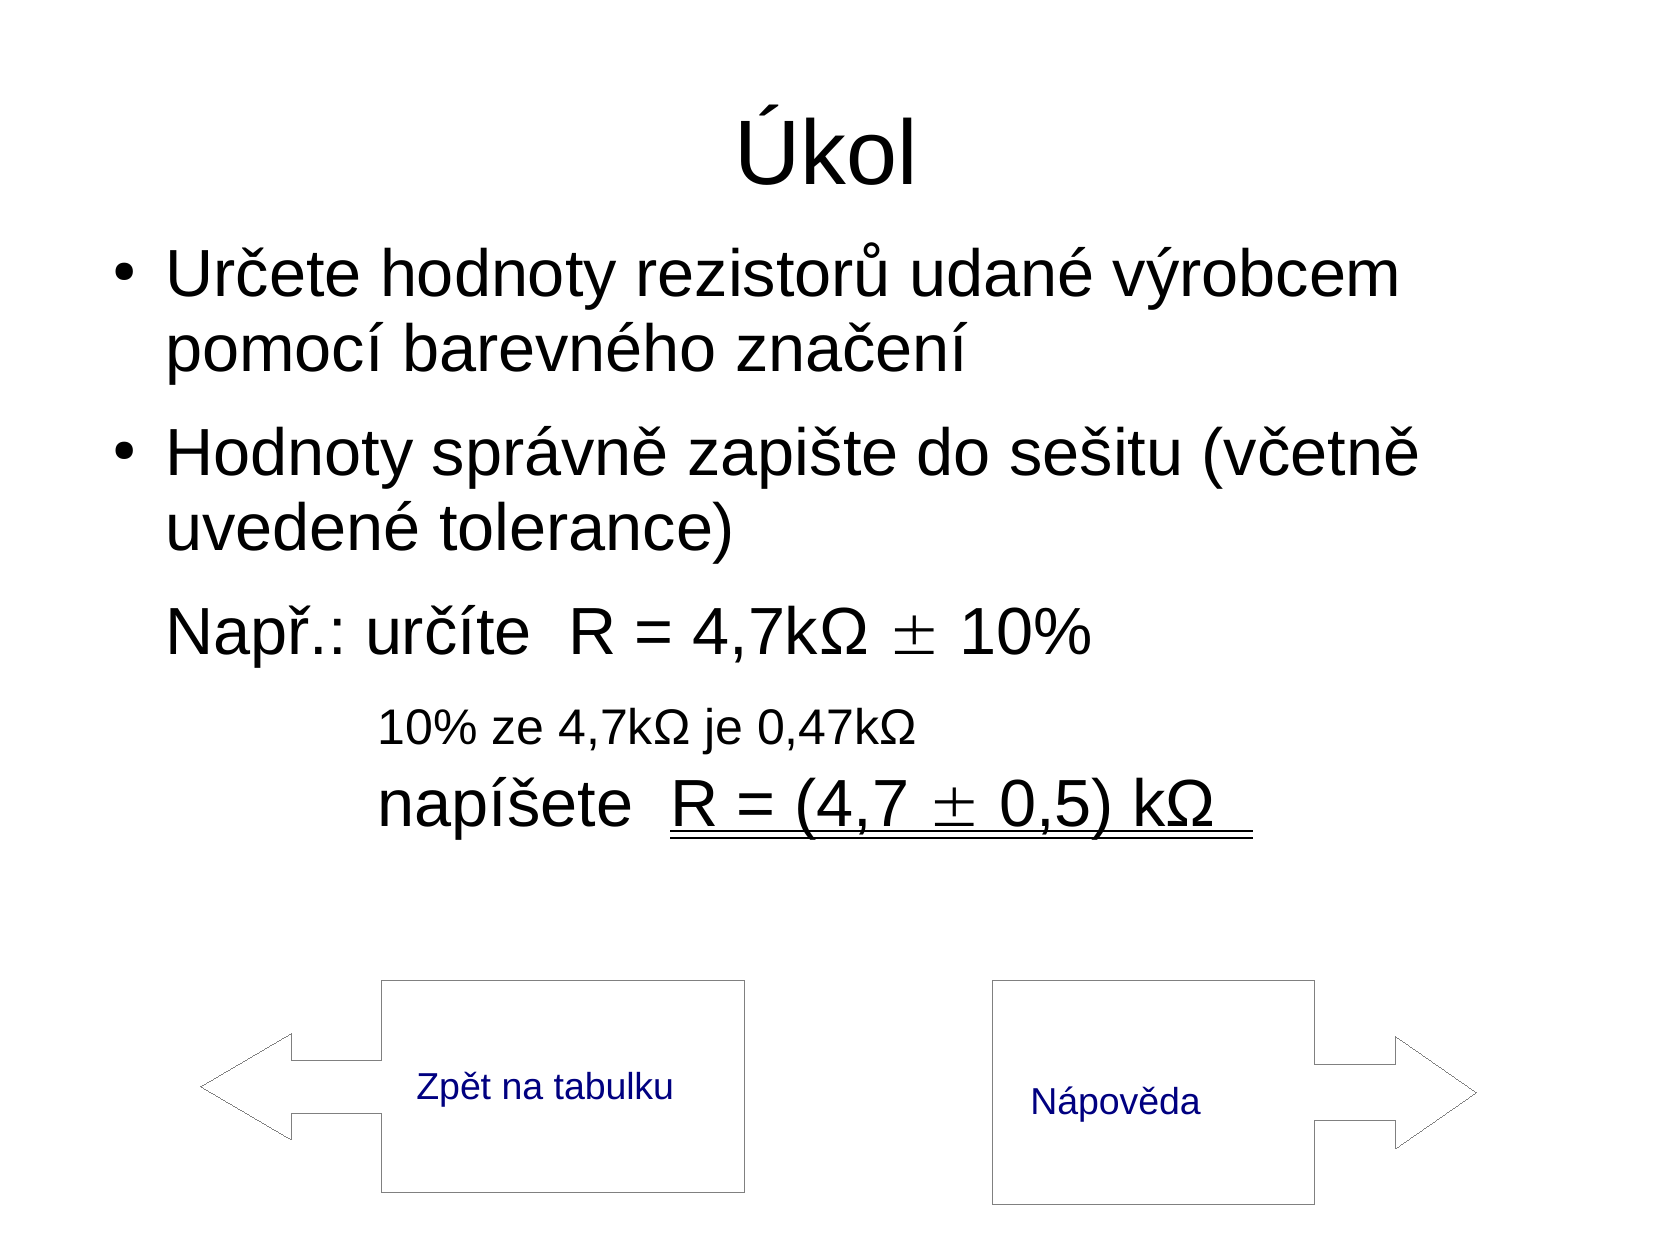

# Úkol
Určete hodnoty rezistorů udané výrobcem pomocí barevného značení
Hodnoty správně zapište do sešitu (včetně uvedené tolerance)
Např.: určíte R = 4,7kΩ  10%
10% ze 4,7kΩ je 0,47kΩ
napíšete R = (4,7  0,5) kΩ
Zpět na tabulku
Nápověda